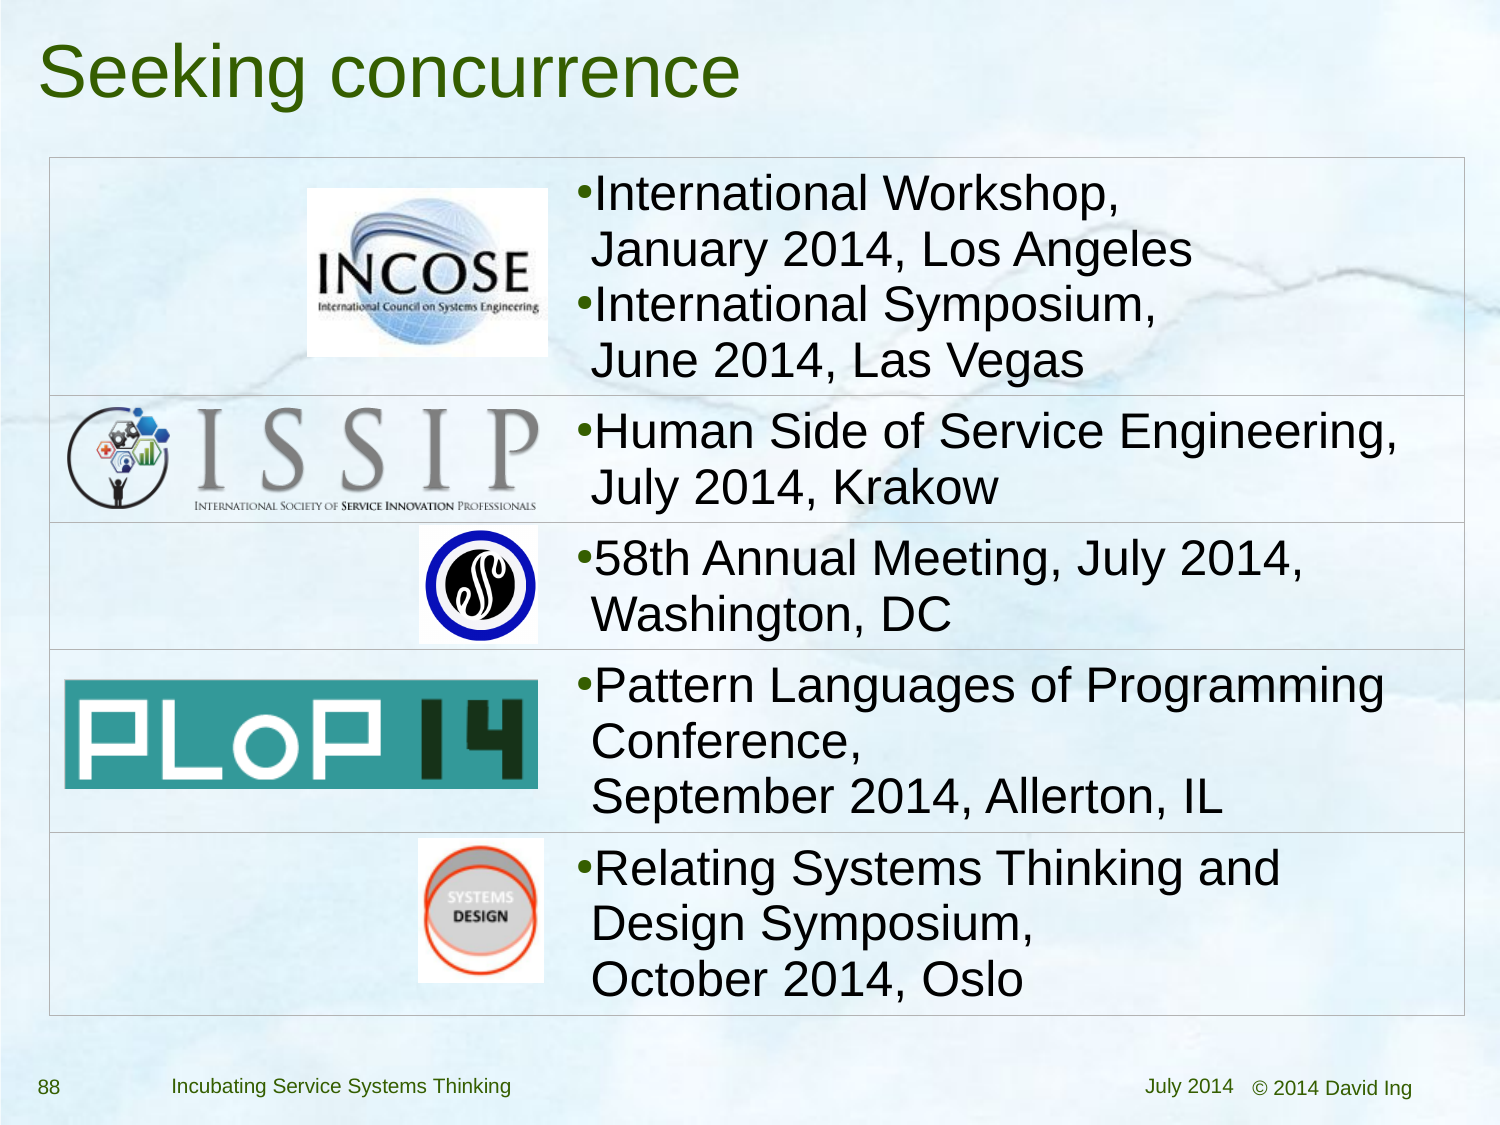

# Seeking concurrence
| | International Workshop, January 2014, Los Angeles International Symposium, June 2014, Las Vegas |
| --- | --- |
| | Human Side of Service Engineering, July 2014, Krakow |
| | 58th Annual Meeting, July 2014, Washington, DC |
| | Pattern Languages of Programming Conference, September 2014, Allerton, IL |
| | Relating Systems Thinking and Design Symposium, October 2014, Oslo |
Incubating Service Systems Thinking
July 2014
88